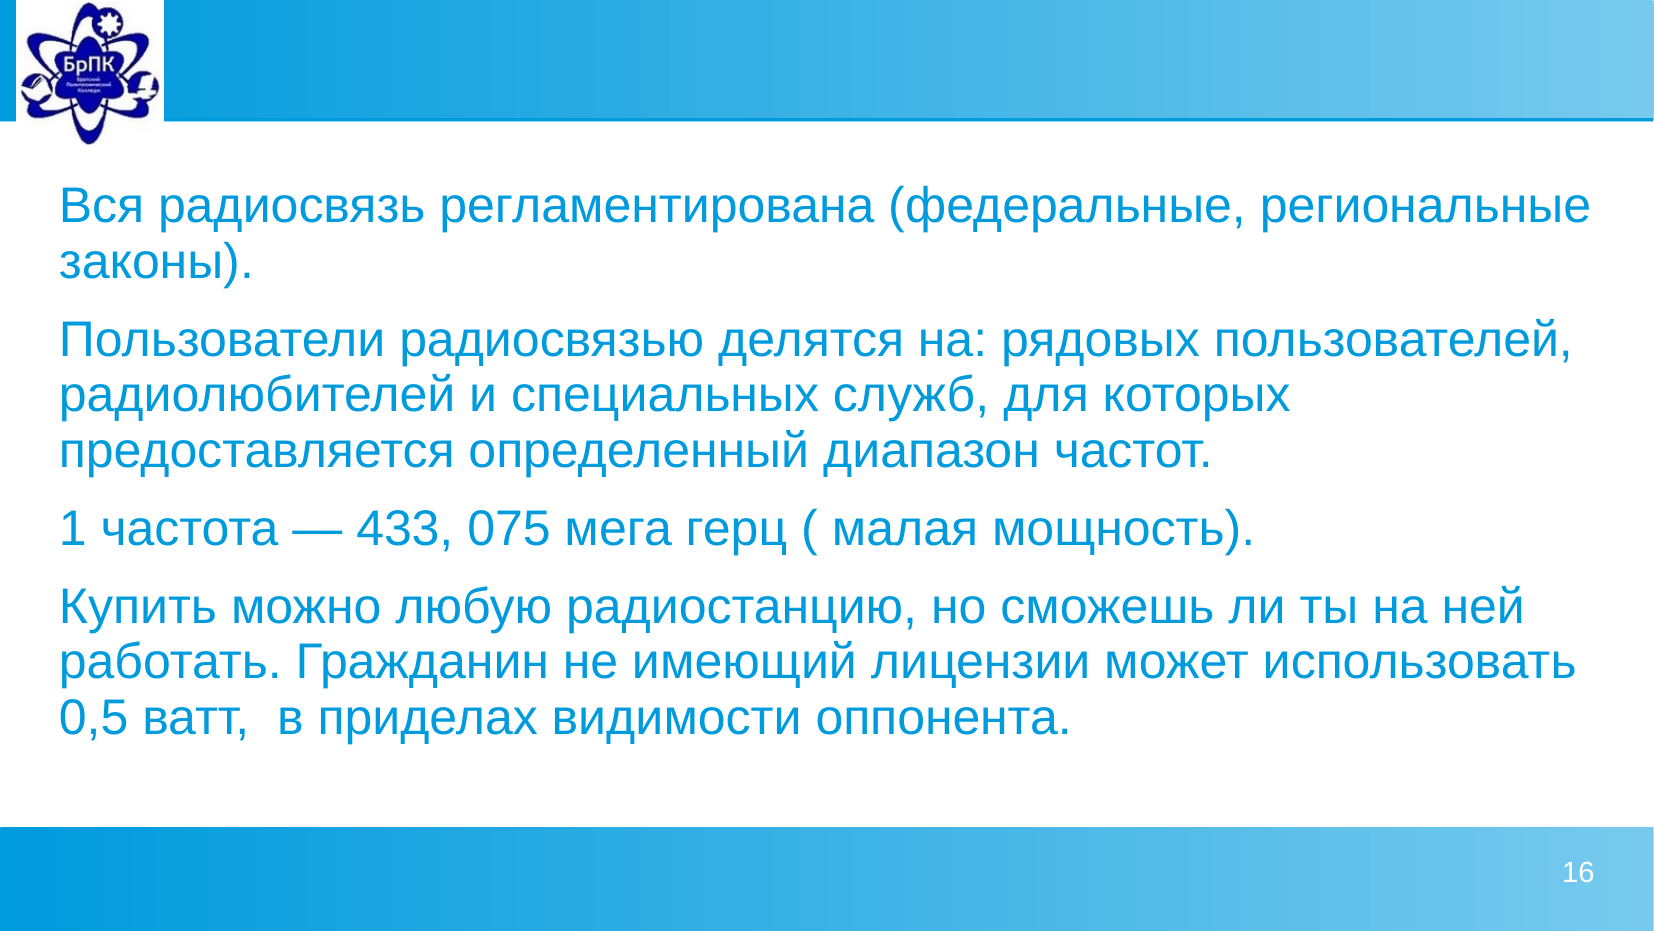

# Вся радиосвязь регламентирована (федеральные, региональные законы).
Пользователи радиосвязью делятся на: рядовых пользователей, радиолюбителей и специальных служб, для которых предоставляется определенный диапазон частот.
1 частота — 433, 075 мега герц ( малая мощность).
Купить можно любую радиостанцию, но сможешь ли ты на ней работать. Гражданин не имеющий лицензии может использовать 0,5 ватт, в приделах видимости оппонента.
16